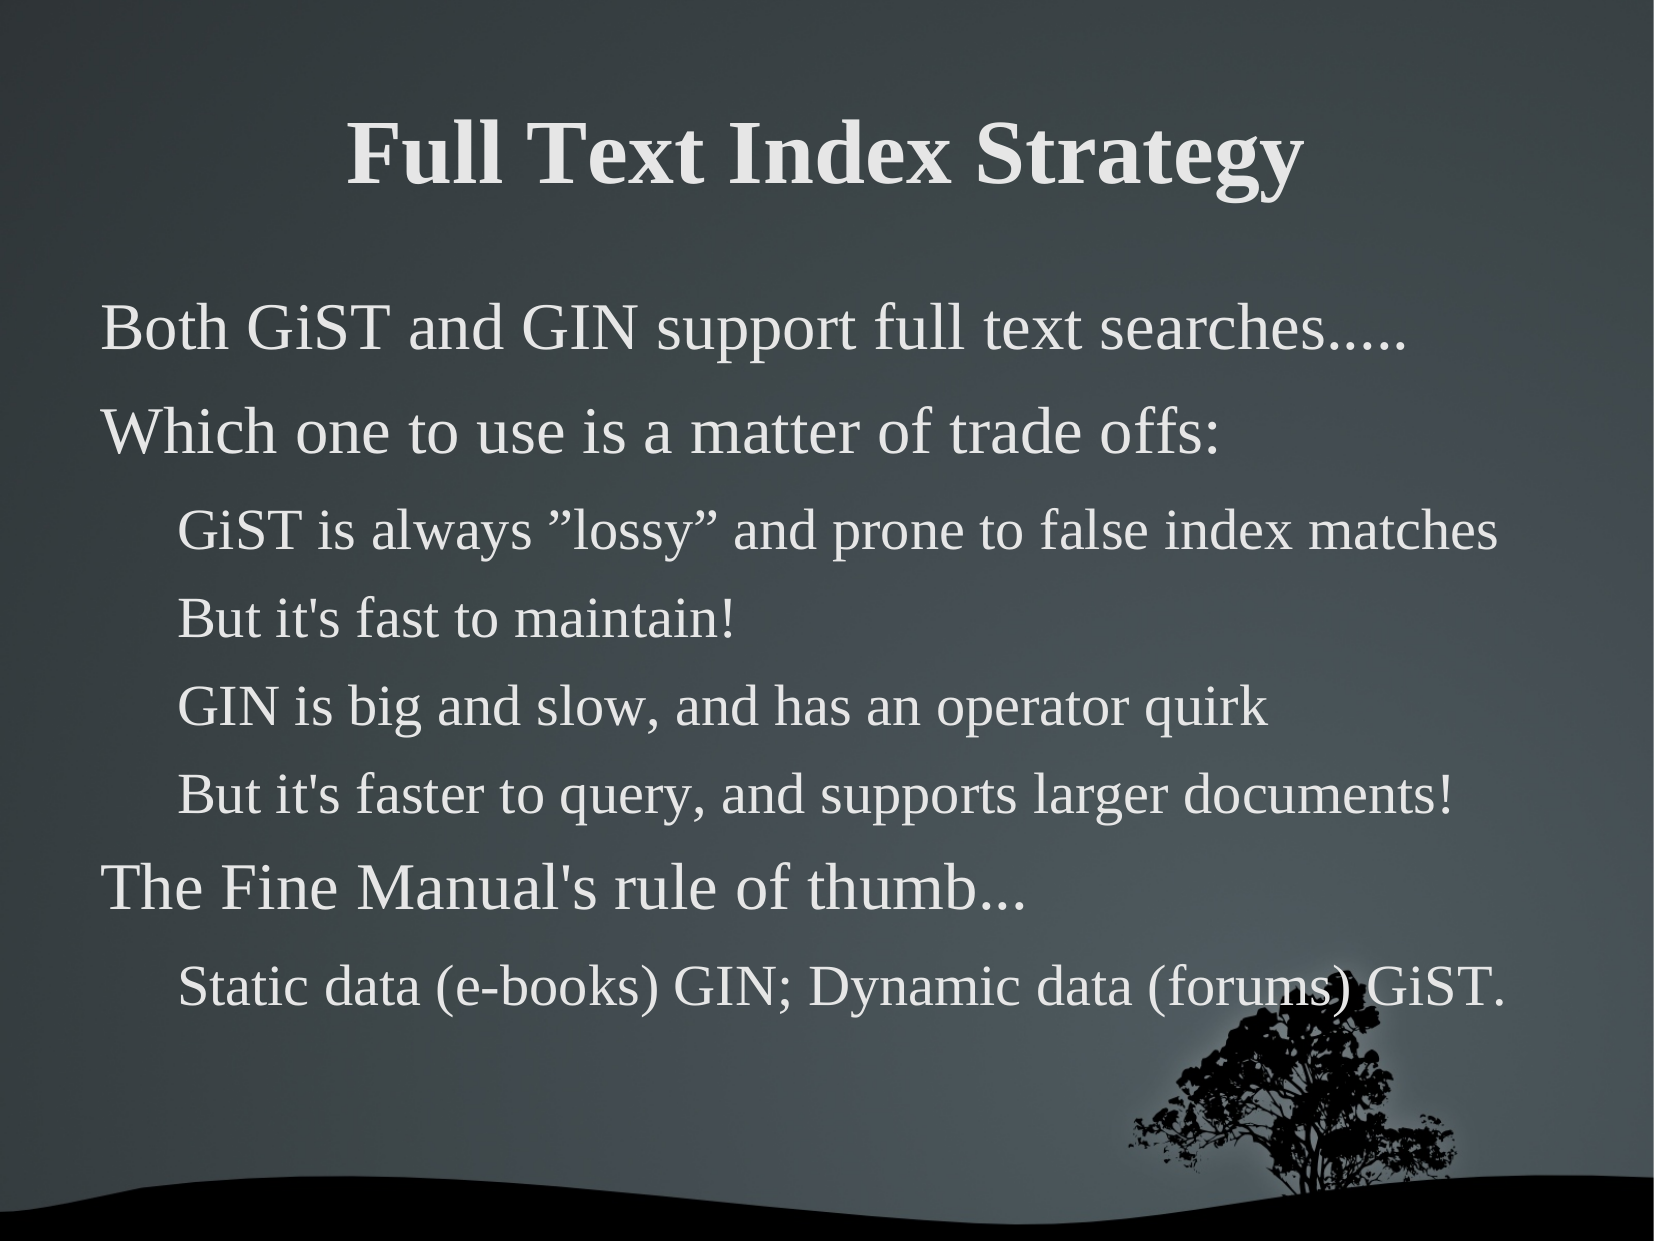

# Full Text Index Strategy
Both GiST and GIN support full text searches.....
Which one to use is a matter of trade offs:
GiST is always ”lossy” and prone to false index matches
But it's fast to maintain!
GIN is big and slow, and has an operator quirk
But it's faster to query, and supports larger documents!
The Fine Manual's rule of thumb...
Static data (e-books) GIN; Dynamic data (forums) GiST.